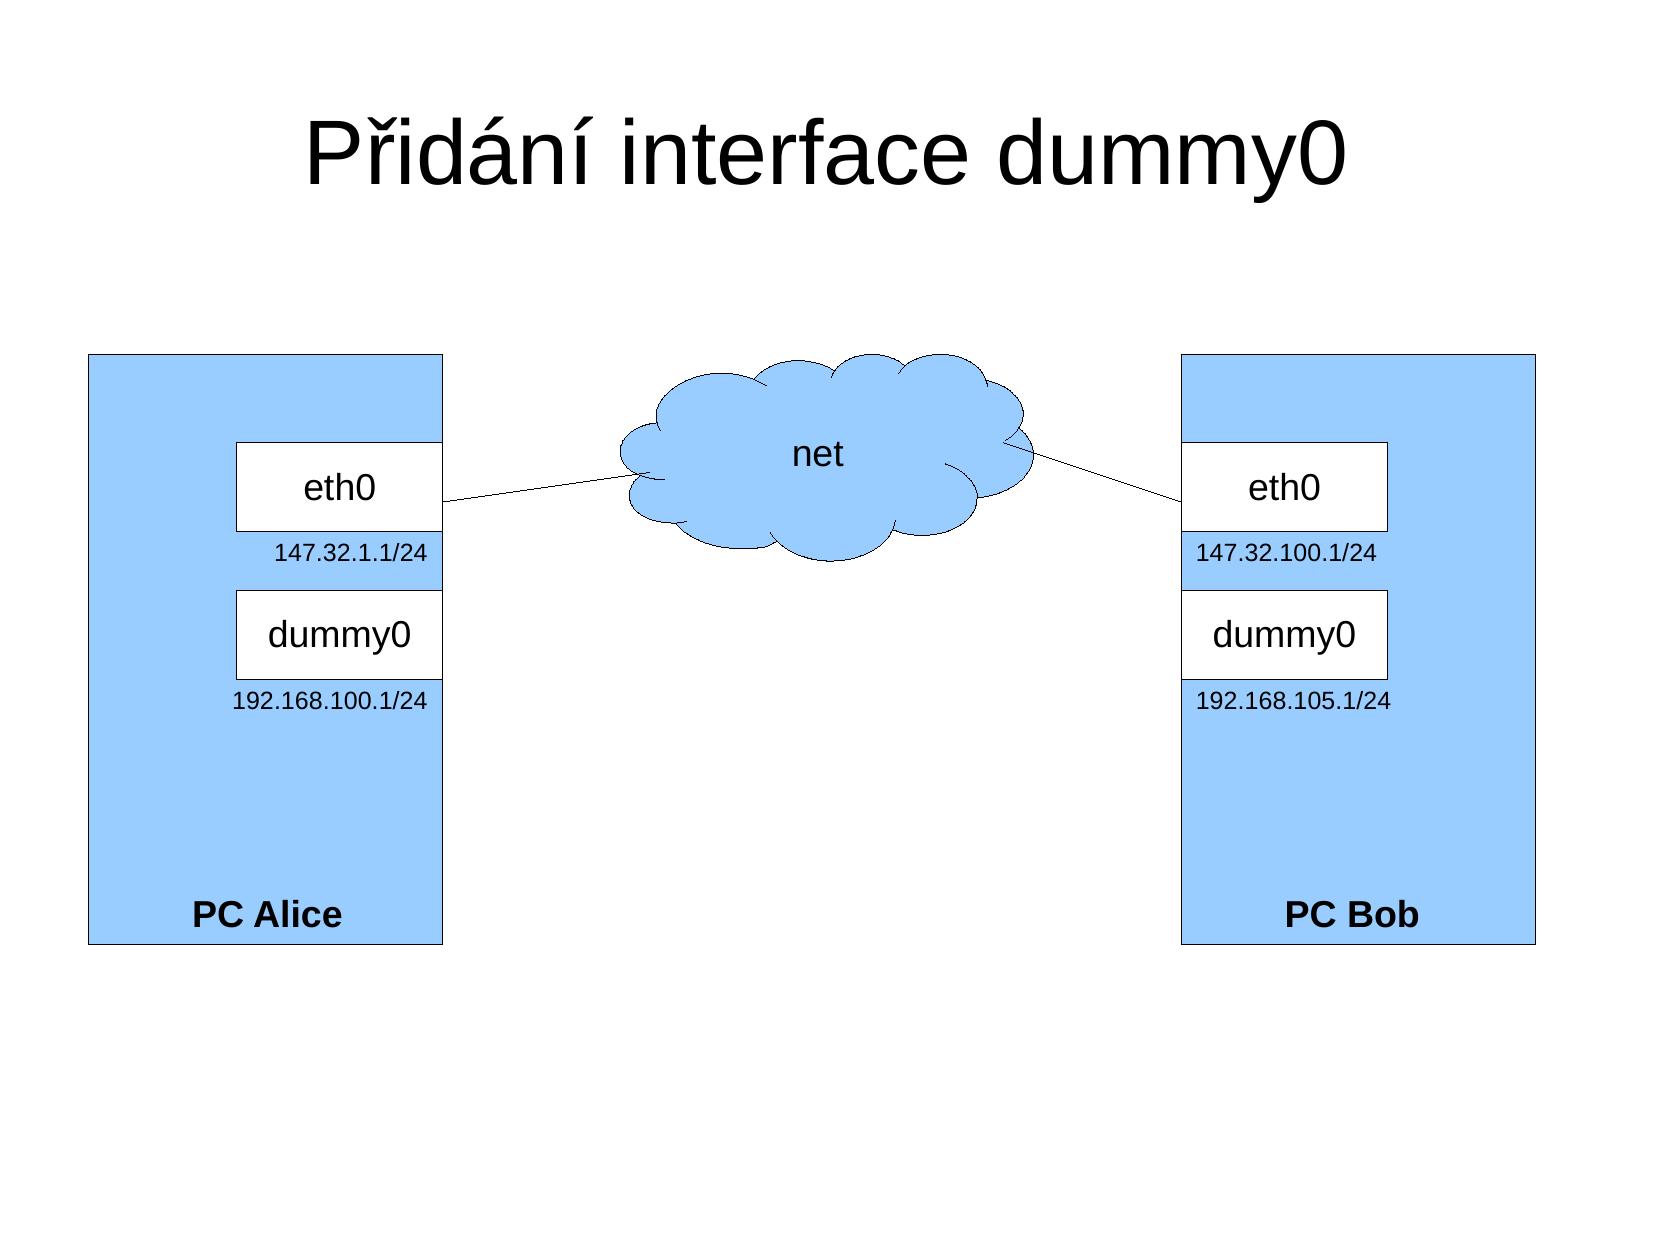

# Přidání interface dummy0
 net
 net
eth0
eth0
eth0
147.32.1.1/24
147.32.100.1/24
147.32.100.1/24
dummy0
dummy0
192.168.100.1/24
192.168.105.1/24
PC Alice
PC Alice
PC Bob
PC Bob